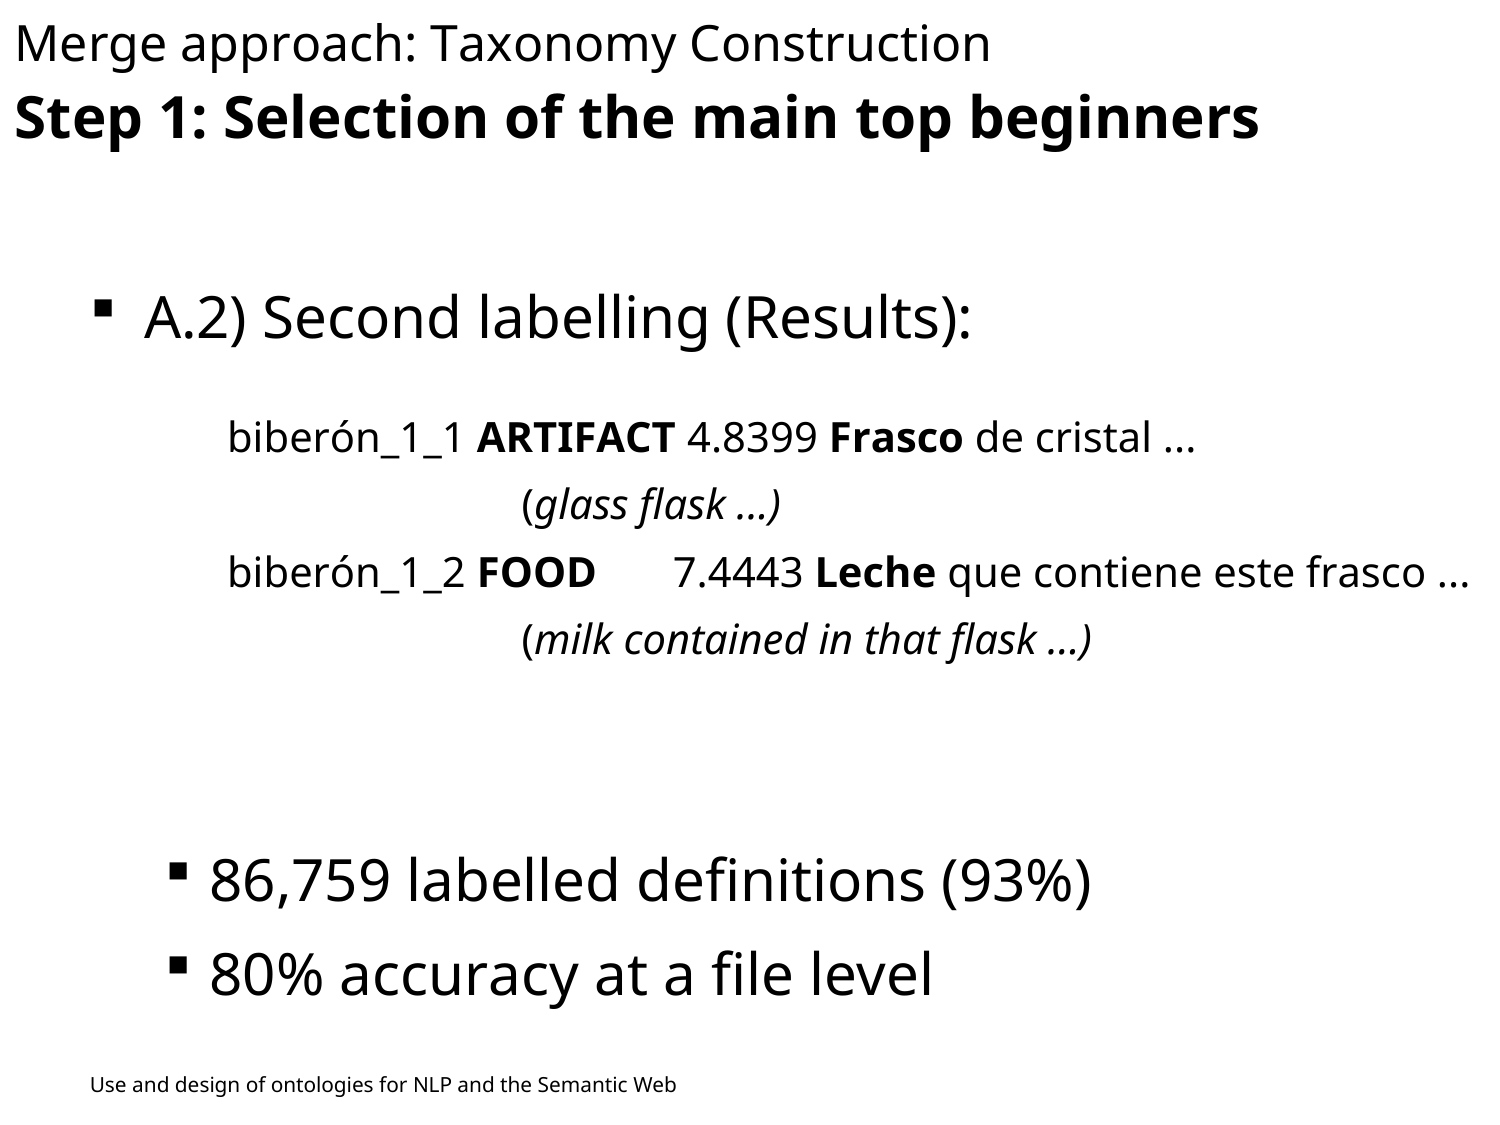

Merge approach: Taxonomy Construction
Step 1: Selection of the main top beginners
# A.2) Second labelling (Results):
86,759 labelled definitions (93%)
80% accuracy at a file level
biberón_1_1 ARTIFACT 4.8399 Frasco de cristal ...
				(glass flask ...)
biberón_1_2 FOOD 7.4443 Leche que contiene este frasco ...
				(milk contained in that flask ...)